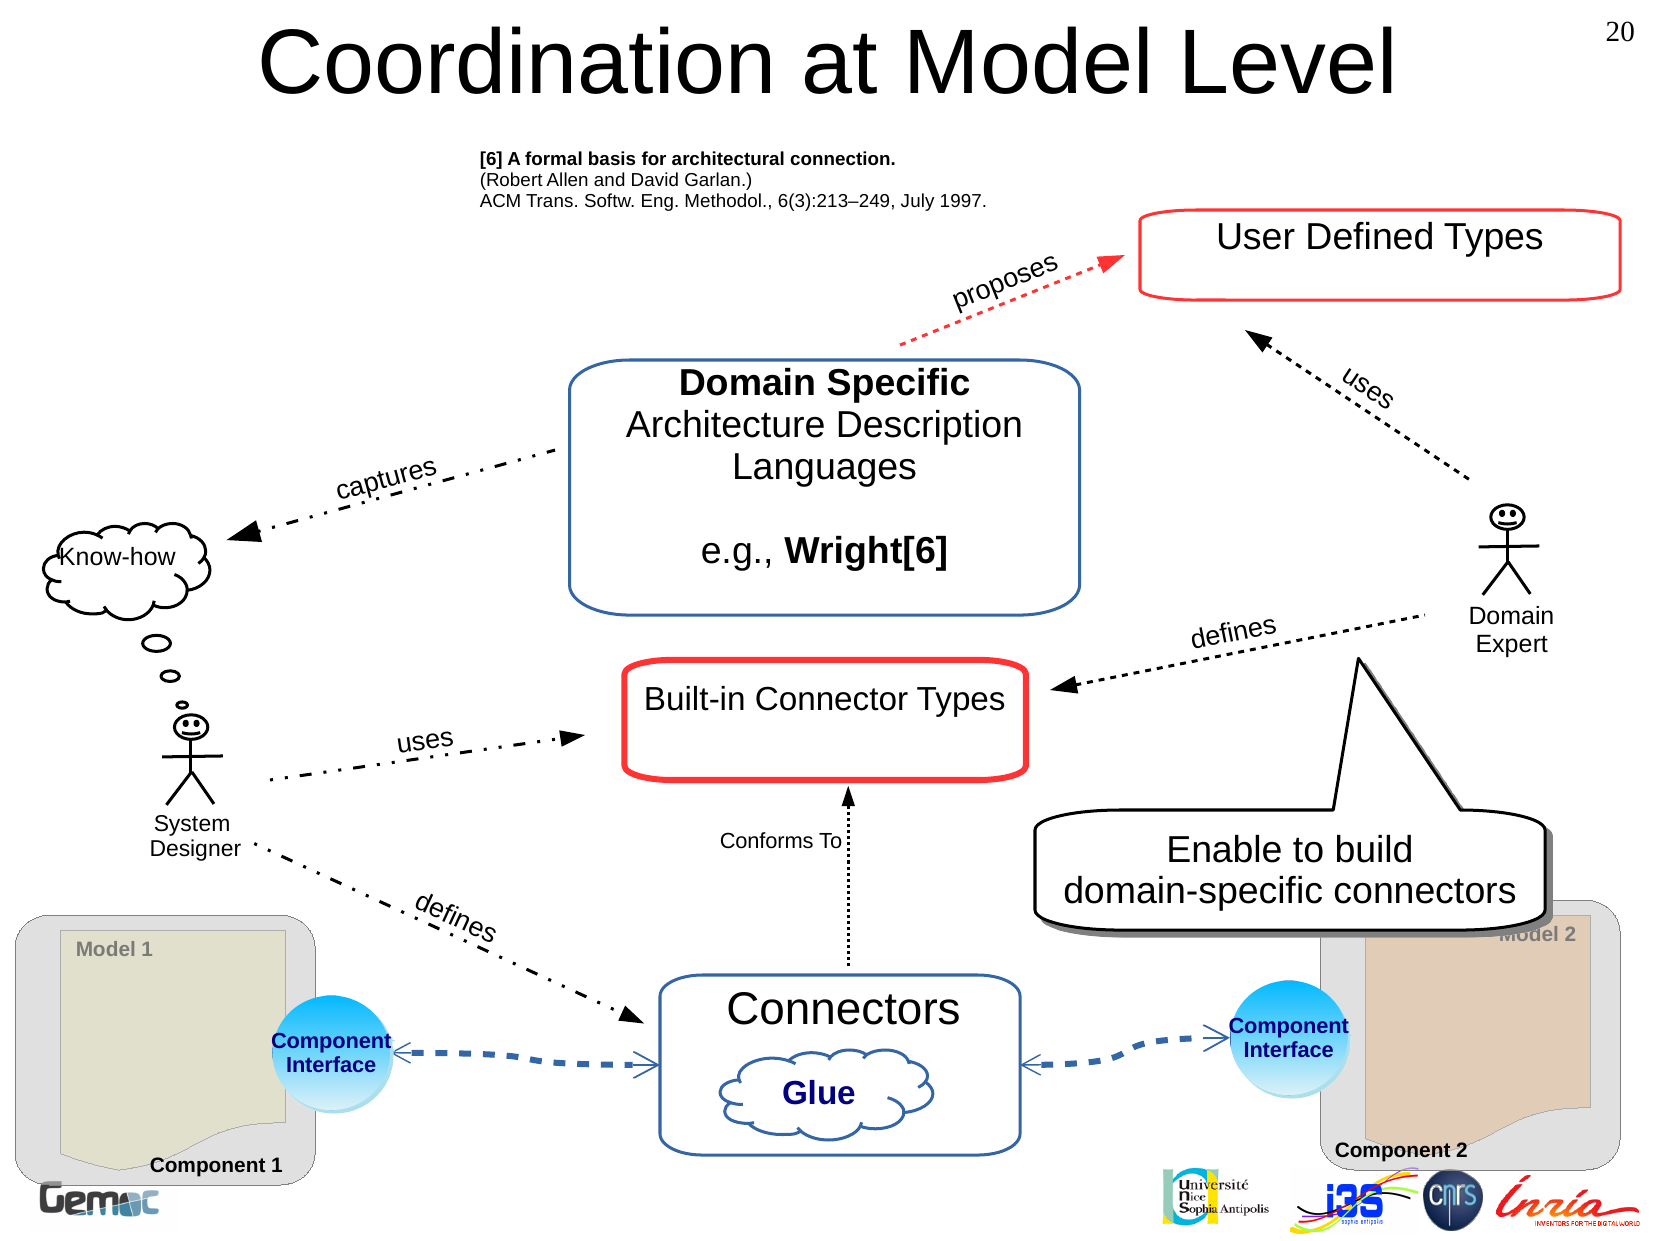

# Coordination at Model Level
20
[6] A formal basis for architectural connection.
(Robert Allen and David Garlan.)
ACM Trans. Softw. Eng. Methodol., 6(3):213–249, July 1997.
User Defined Types
proposes
uses
Domain Specific
Architecture Description
Languages
e.g., Wright[6]
captures
Know-how
Domain
Expert
defines
Built-in Connector Types
uses
System
Designer
Conforms To
Enable to build
domain-specific connectors
defines
Model 2
Model 1
Connectors
Component
Interface
Component
Interface
Glue
Component 2
Component 1
Language 2
Language 2
Language 2
Language 2
Language 2
Language 2
 generates
 generates
 generates
 generates
 generates
 generates
Conforms to
Conforms to
Conforms to
Conforms to
Conforms to
Conforms to
System
Designer
System
Designer
System
Designer
System
Designer
System
Designer
System
Designer
defines
defines
defines
defines
defines
defines
Model 1
Model 2
Model 3
Model 1
Model 2
Model 3
Model 1
Model 2
Model 3
Model 1
Model 2
Model 3
Model 1
Model 2
Model 3
Model 1
Model 2
Model 3
 Coordination
/
Communication
 Coordination
/
Communication
 Coordination
/
Communication
 Coordination
/
Communication
 Coordination
/
Communication
 Coordination
/
Communication
Model A
Model B
Model B
Model A
Model B
Model B
Model A
Model B
Model B
Model A
Model B
Model B
Model A
Model B
Model B
Model A
Model B
Model B